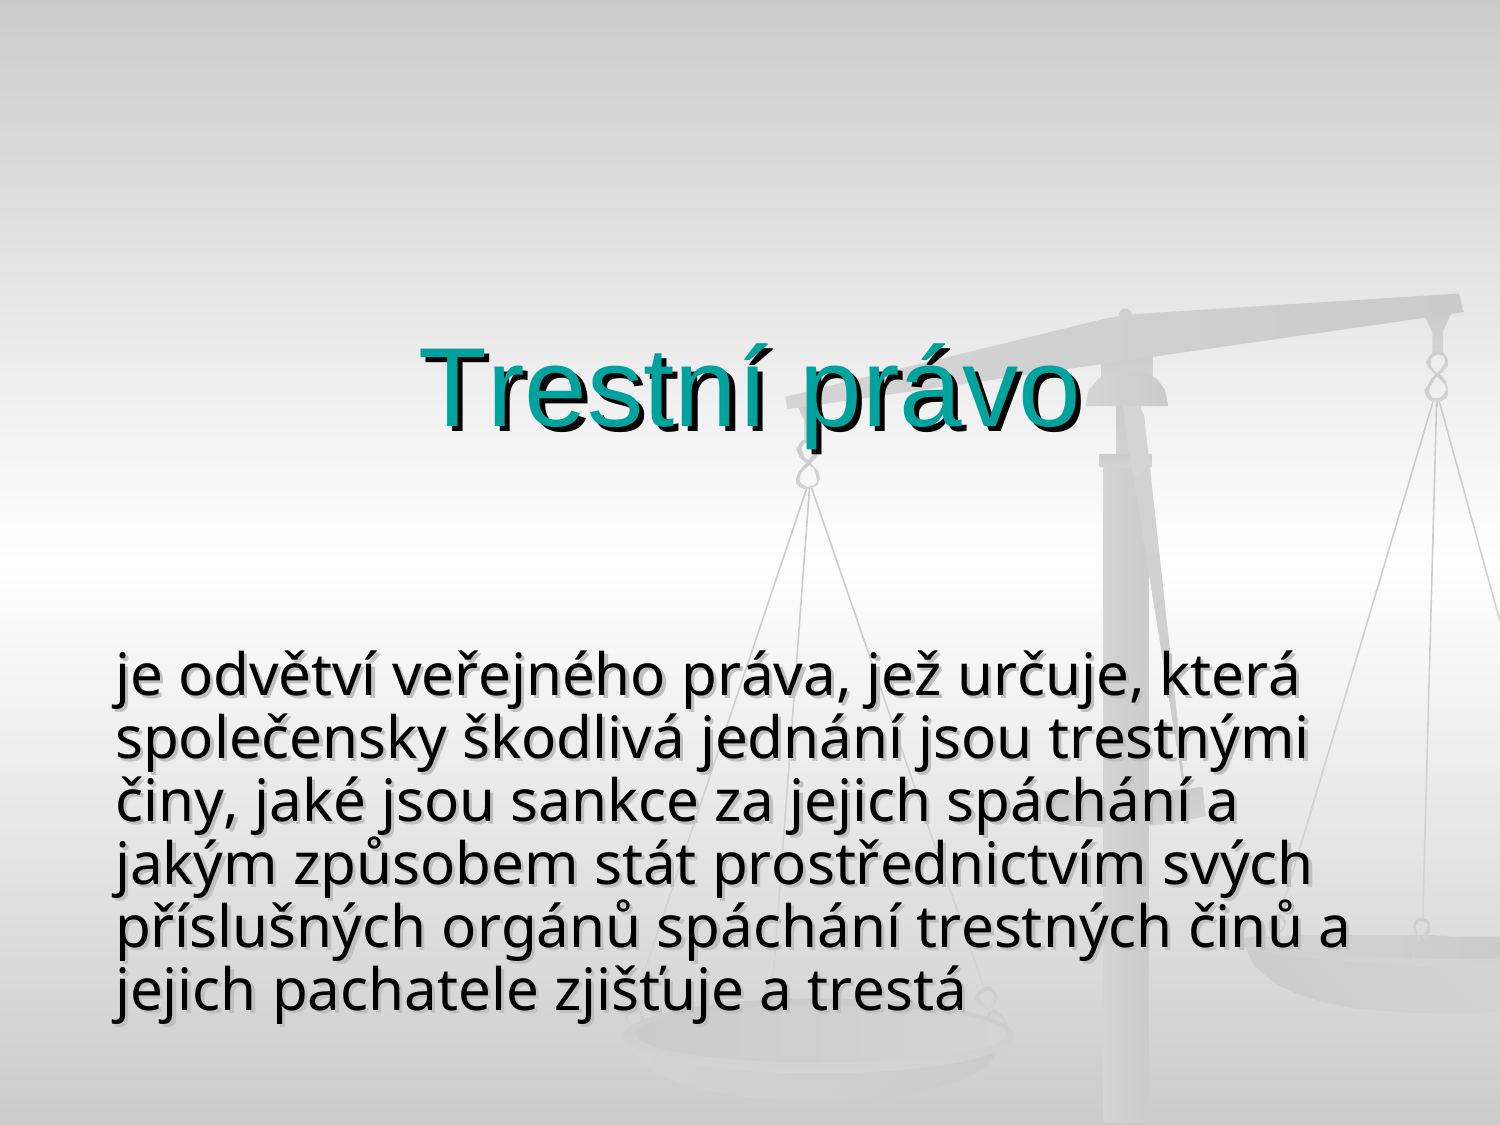

# Trestní právo
je odvětví veřejného práva, jež určuje, která společensky škodlivá jednání jsou trestnými činy, jaké jsou sankce za jejich spáchání a jakým způsobem stát prostřednictvím svých příslušných orgánů spáchání trestných činů a jejich pachatele zjišťuje a trestá